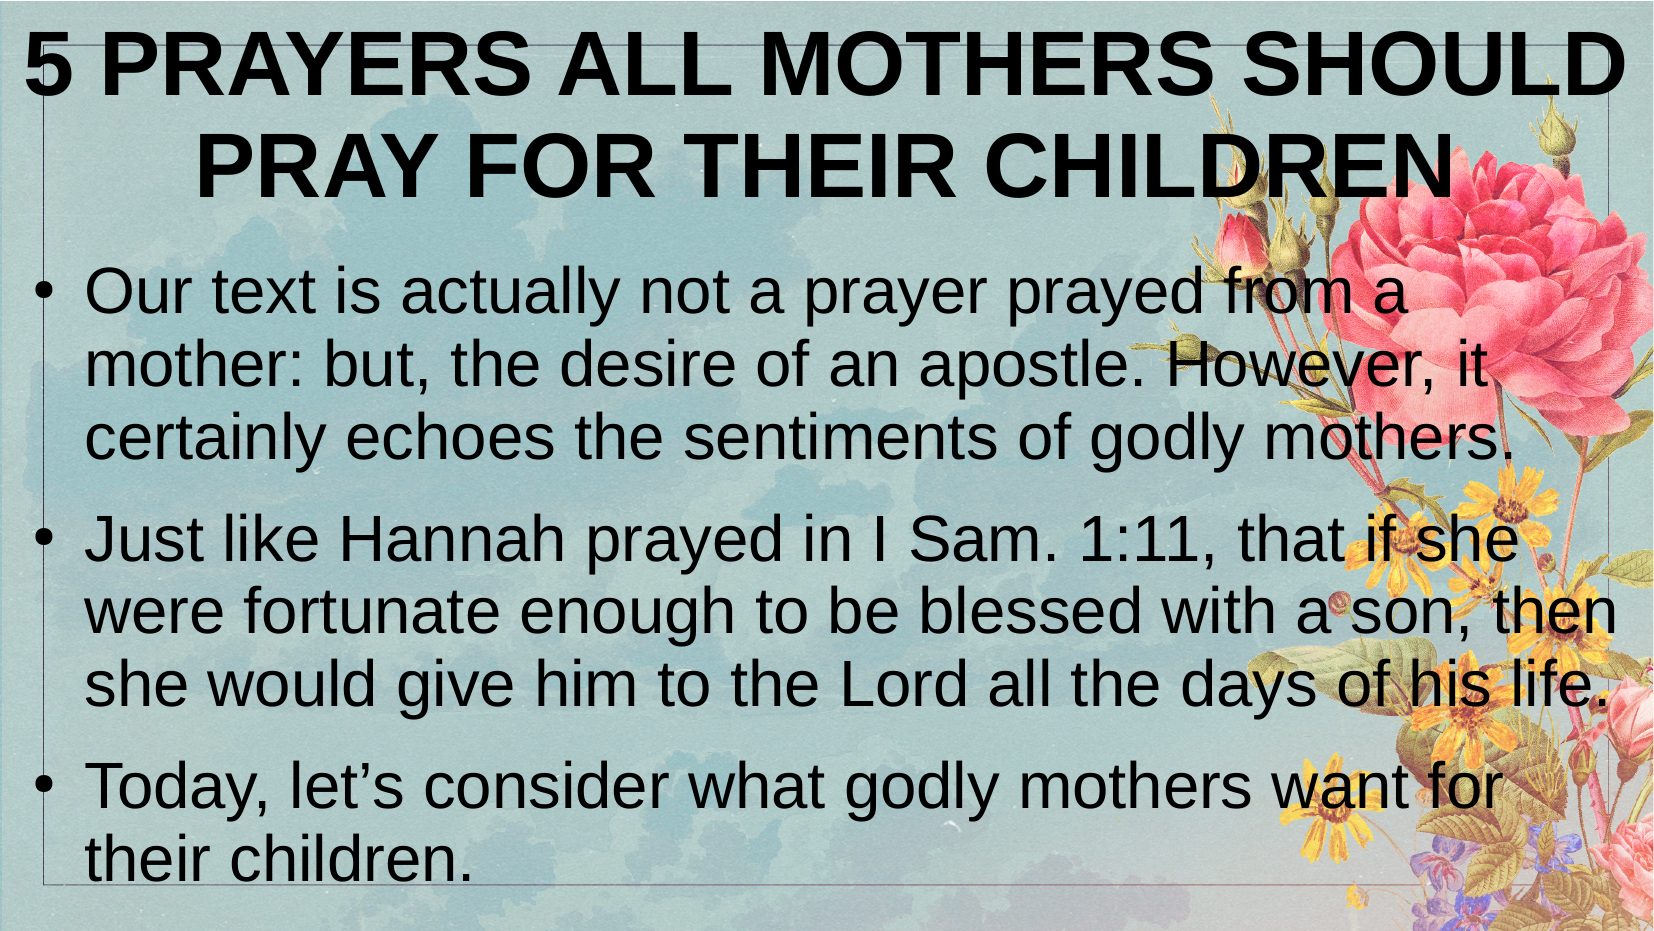

# 5 PRAYERS ALL MOTHERS SHOULD PRAY FOR THEIR CHILDREN
Our text is actually not a prayer prayed from a mother: but, the desire of an apostle. However, it certainly echoes the sentiments of godly mothers.
Just like Hannah prayed in I Sam. 1:11, that if she were fortunate enough to be blessed with a son, then she would give him to the Lord all the days of his life.
Today, let’s consider what godly mothers want for their children.